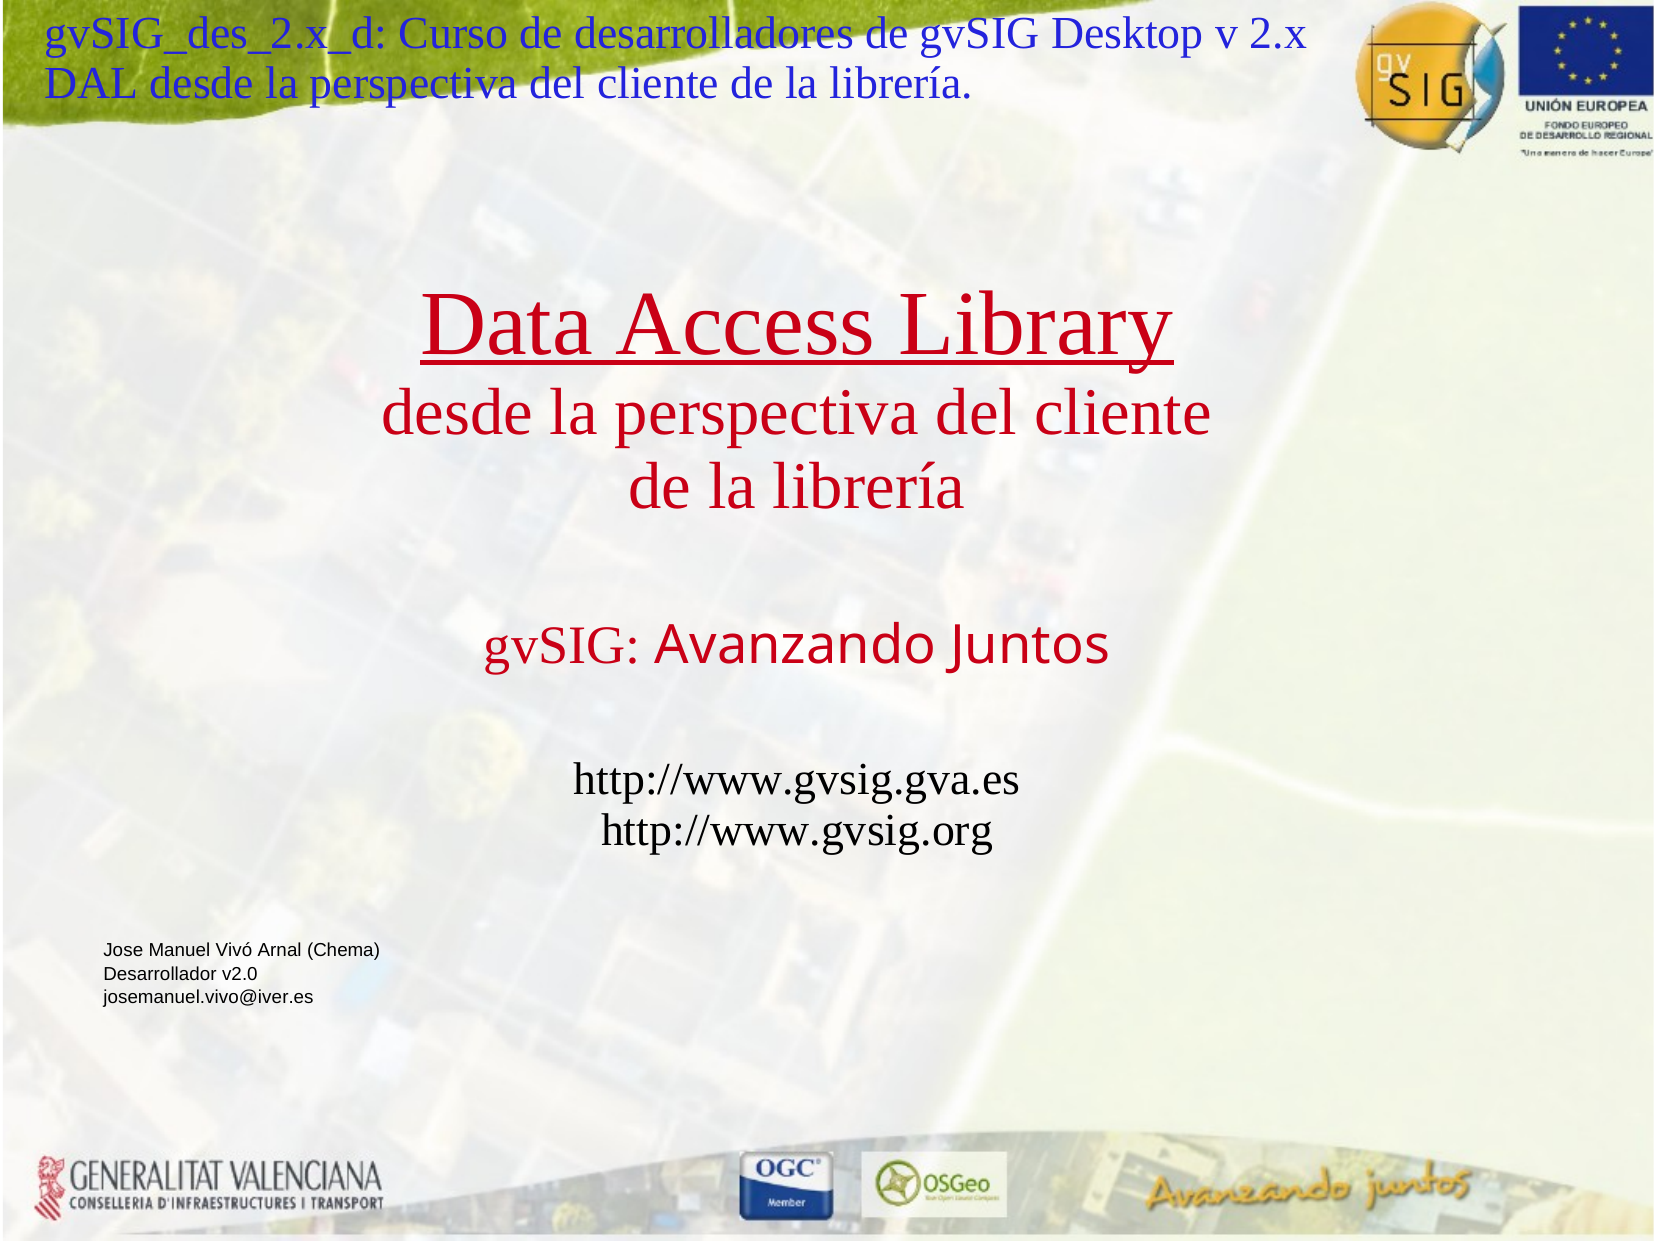

Data Access Library
desde la perspectiva del cliente
de la librería
gvSIG: Avanzando Juntos
http://www.gvsig.gva.es
http://www.gvsig.org
Jose Manuel Vivó Arnal (Chema)
Desarrollador v2.0
josemanuel.vivo@iver.es